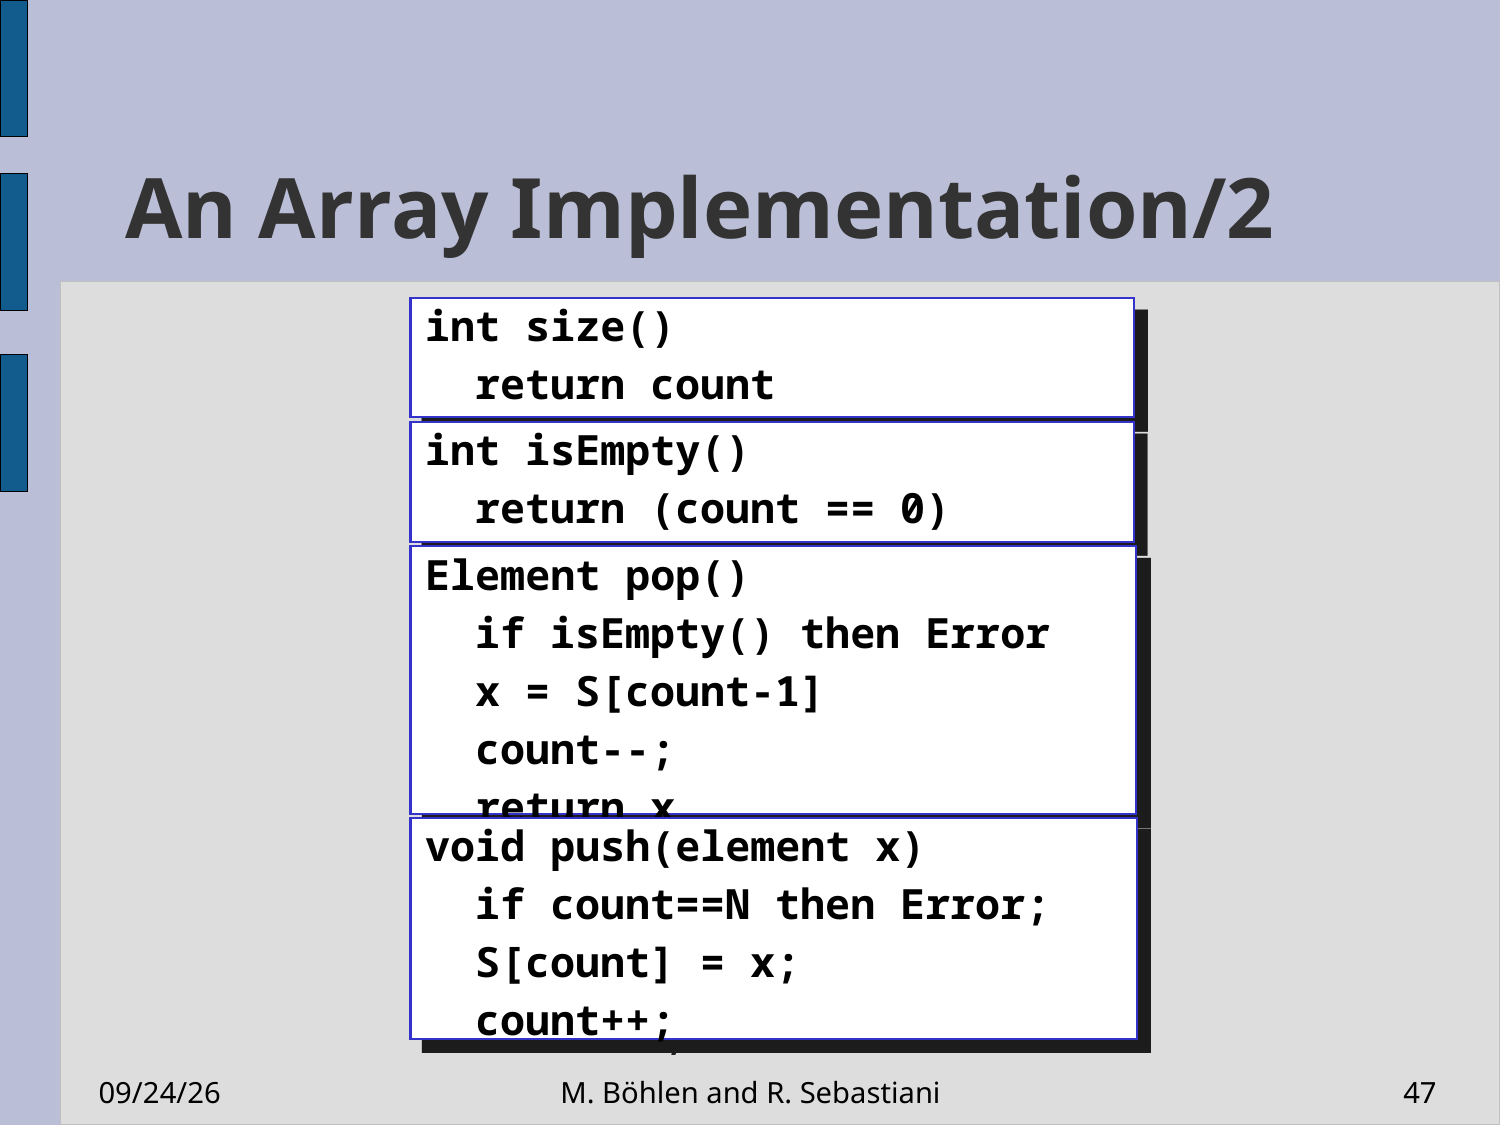

# An Array Implementation/2
int size()
 return count
int isEmpty()
 return (count == 0)
Element pop()
 if isEmpty() then Error
 x = S[count-1]
 count--;
 return x
void push(element x)
 if count==N then Error;
 S[count] = x;
 count++;
M. Böhlen and R. Sebastiani
47